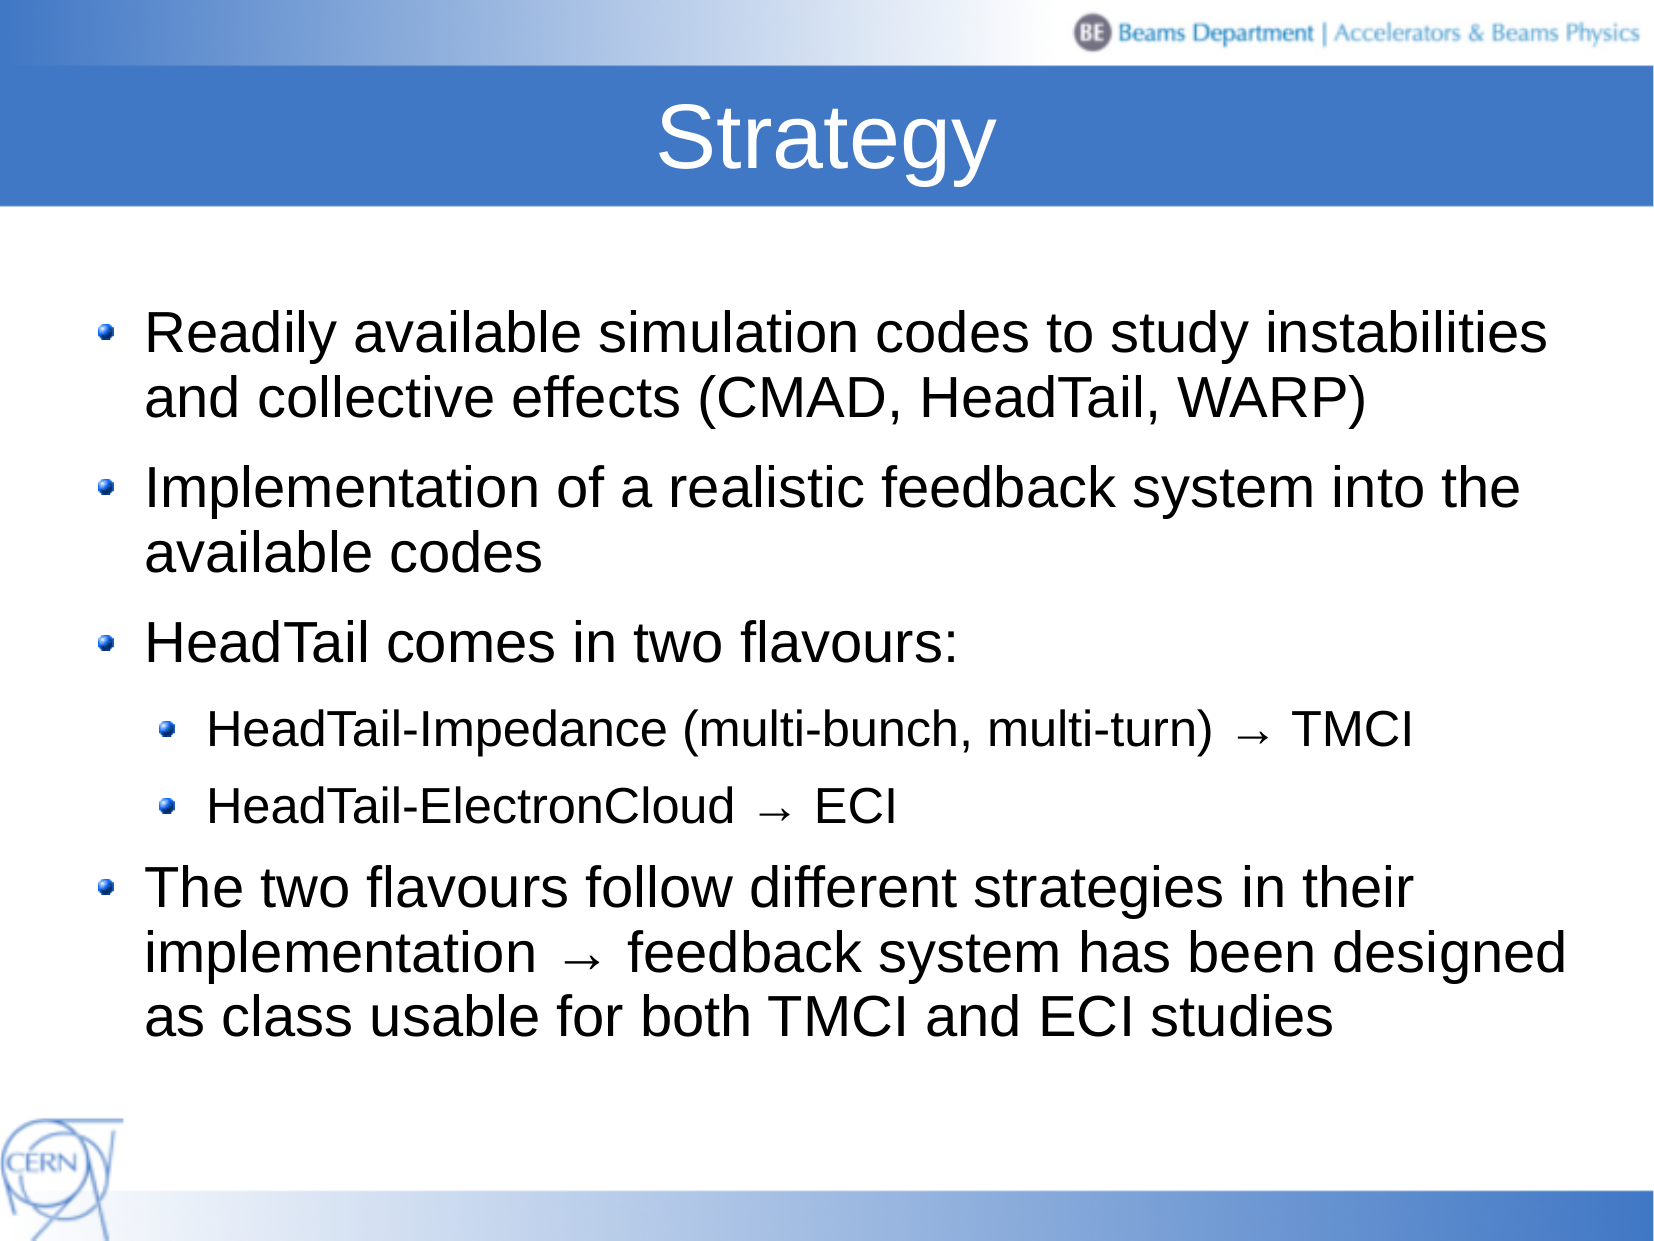

# Strategy
Readily available simulation codes to study instabilities and collective effects (CMAD, HeadTail, WARP)
Implementation of a realistic feedback system into the available codes
HeadTail comes in two flavours:
HeadTail-Impedance (multi-bunch, multi-turn) → TMCI
HeadTail-ElectronCloud → ECI
The two flavours follow different strategies in their implementation → feedback system has been designed as class usable for both TMCI and ECI studies